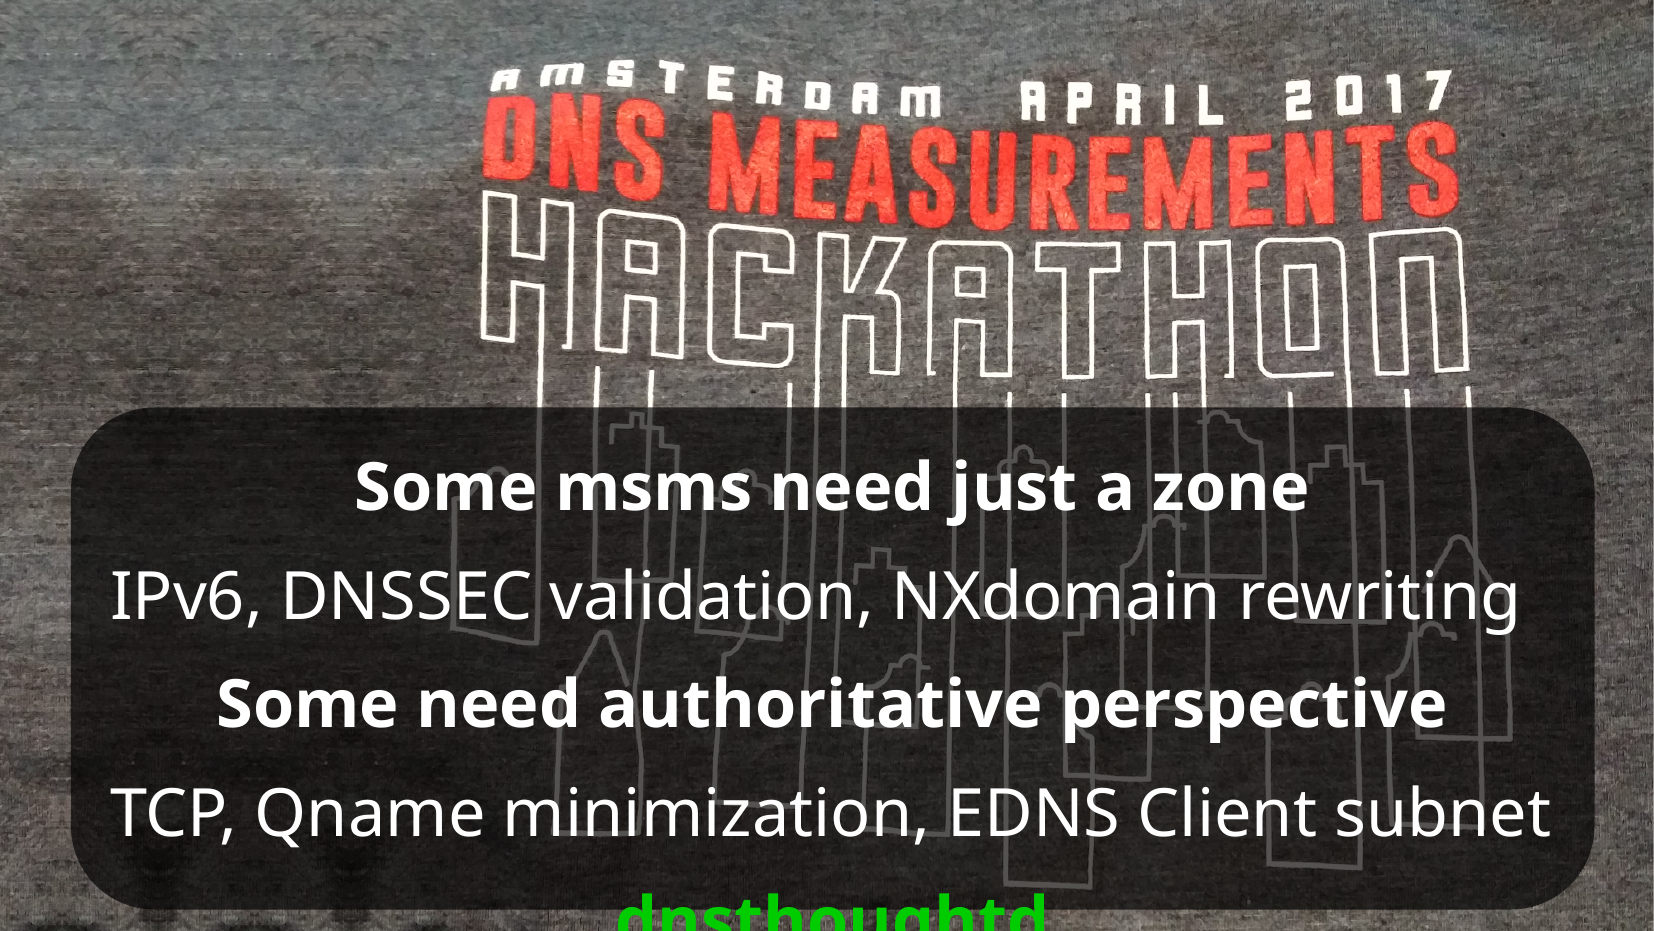

Some msms need just a zone
IPv6, DNSSEC validation, NXdomain rewriting
Some need authoritative perspective
TCP, Qname minimization, EDNS Client subnet
dnsthoughtd